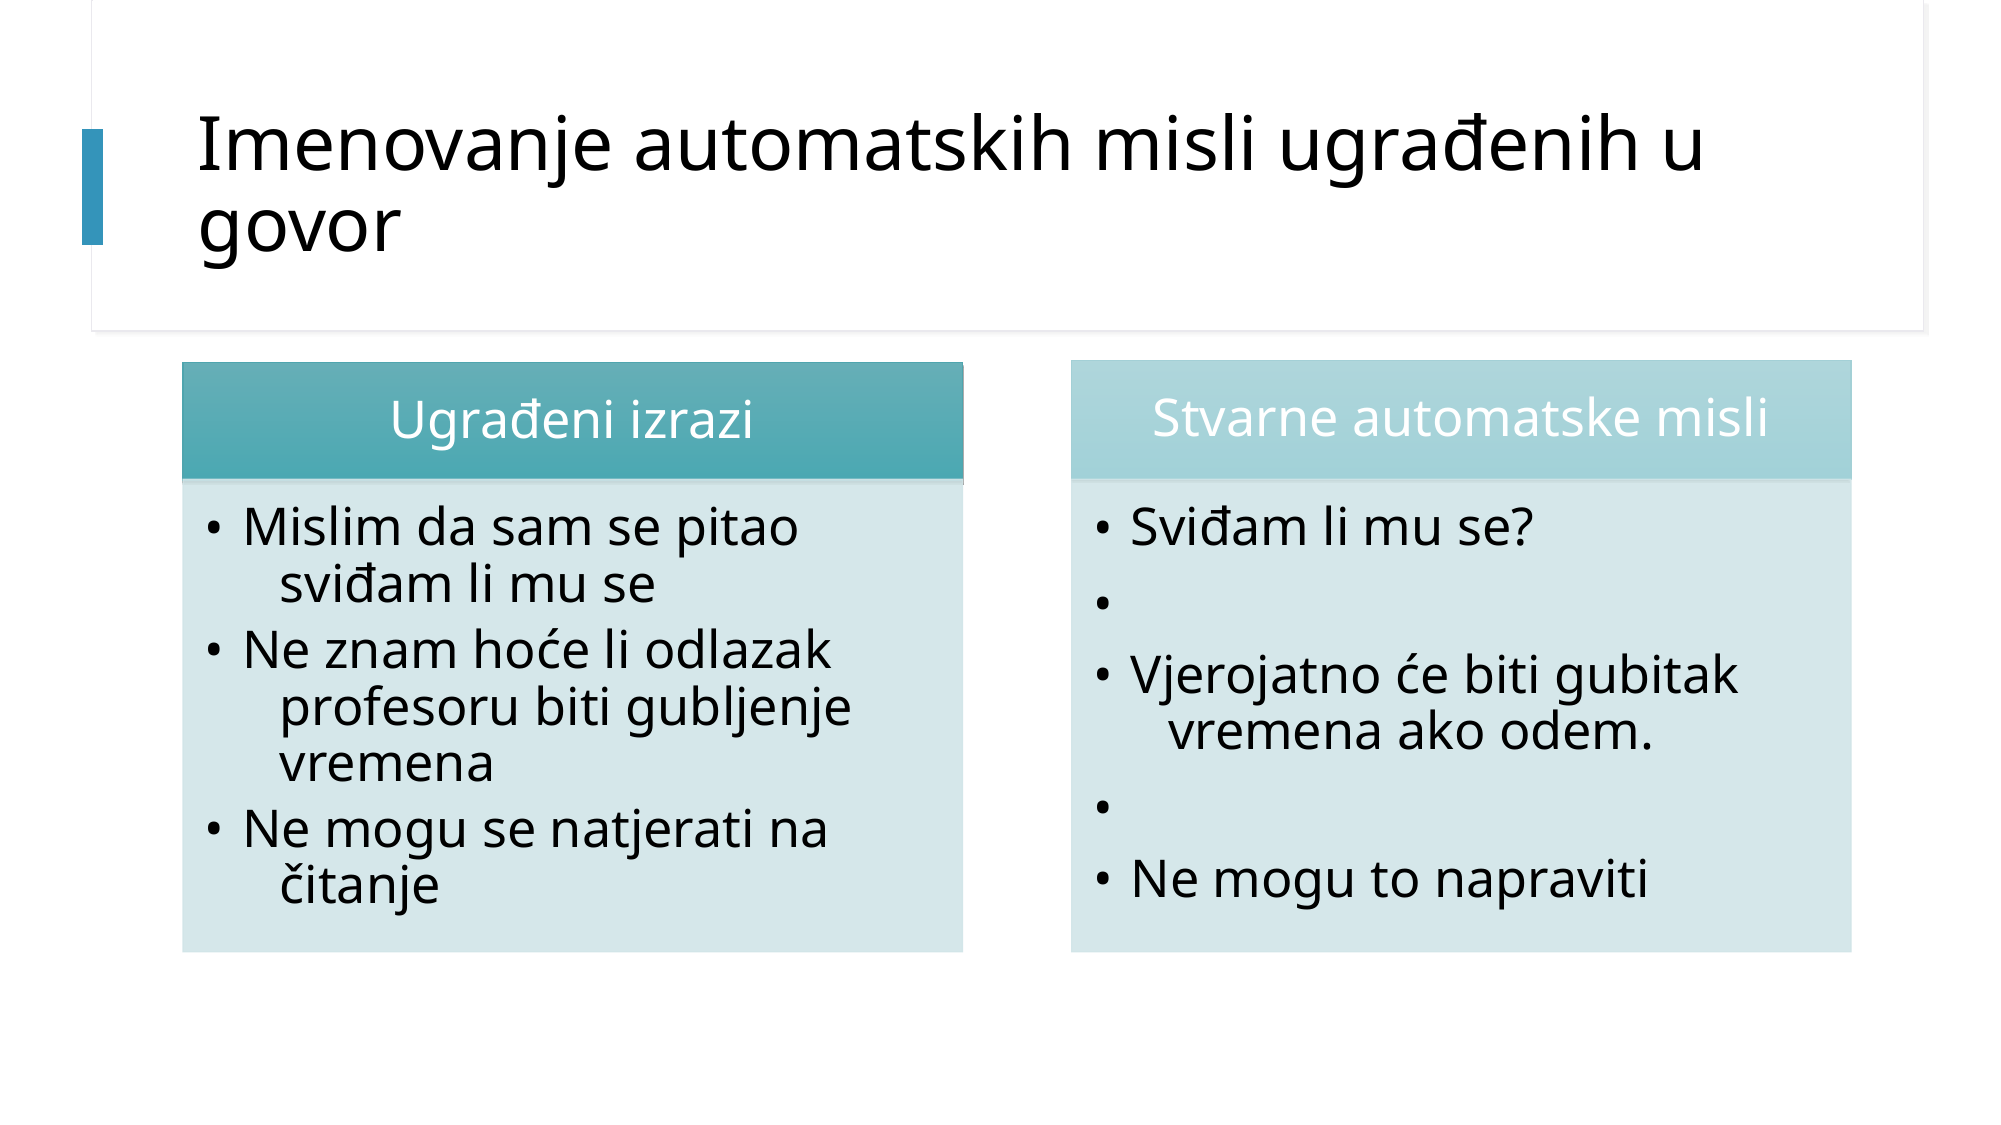

# Imenovanje automatskih misli ugrađenih u govor
Stvarne automatske misli
Ugrađeni izrazi
Mislim da sam se pitao sviđam li mu se
Ne znam hoće li odlazak profesoru biti gubljenje vremena
Ne mogu se natjerati na čitanje
Sviđam li mu se?
Vjerojatno će biti gubitak vremena ako odem.
Ne mogu to napraviti